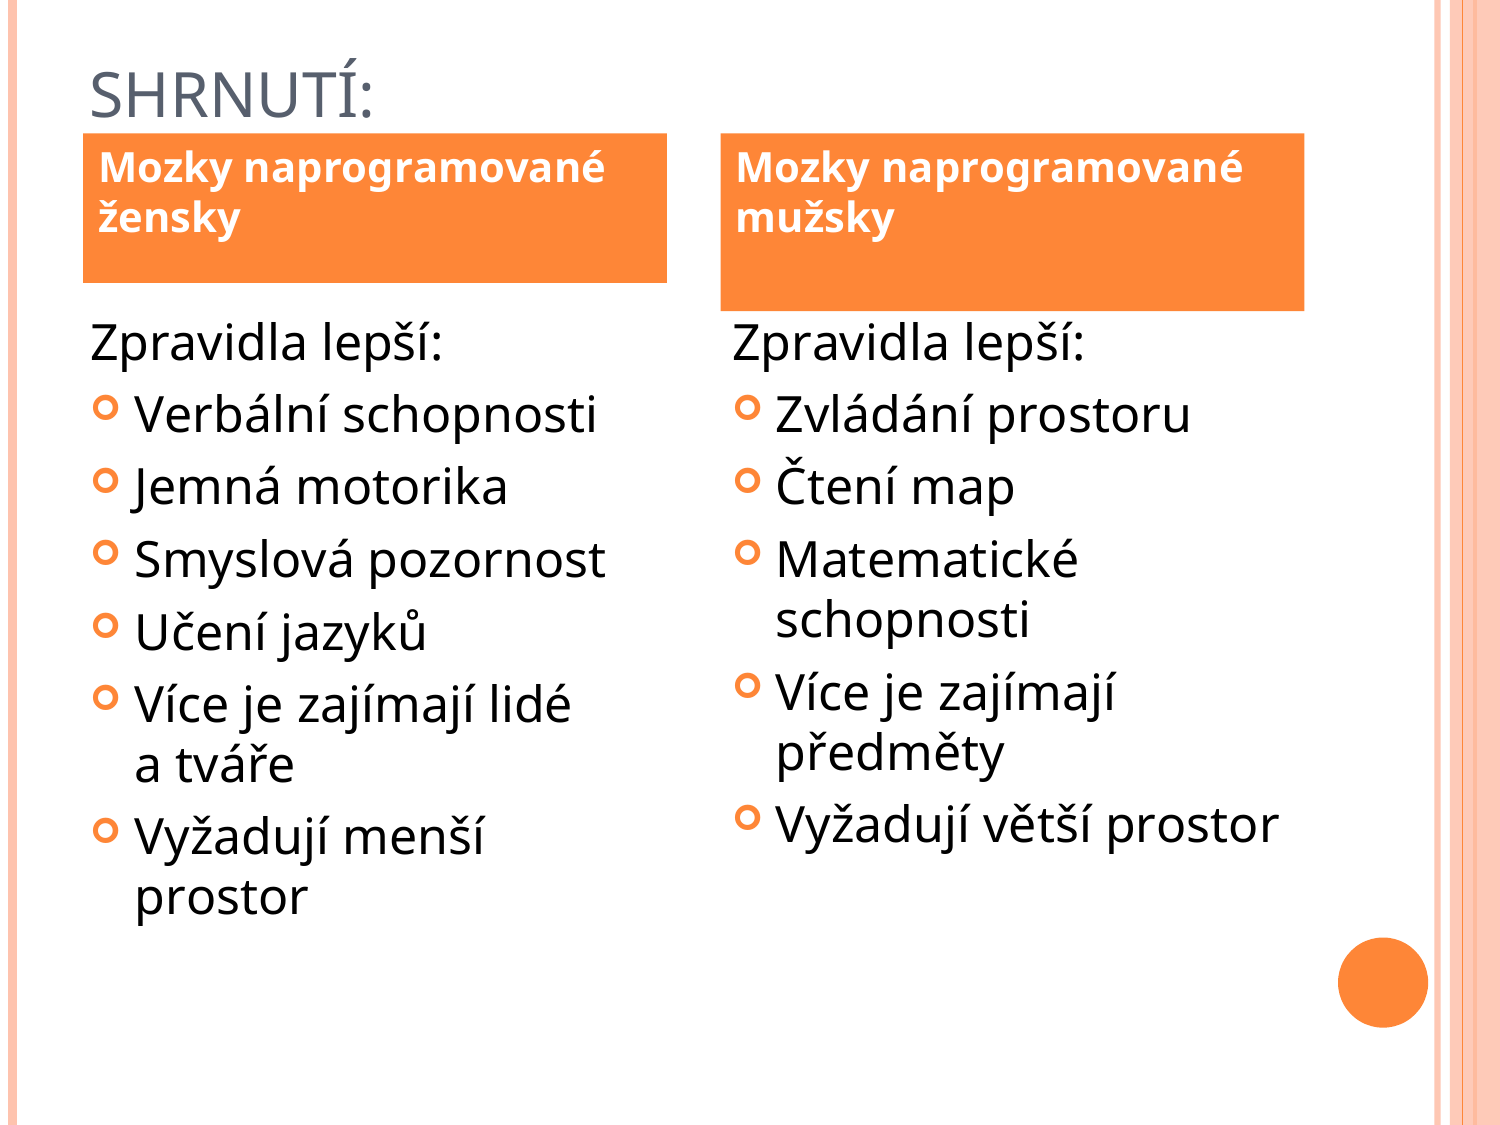

# SHRNUTÍ:
Mozky naprogramované žensky
Mozky naprogramované mužsky
Zpravidla lepší:
Verbální schopnosti
Jemná motorika
Smyslová pozornost
Učení jazyků
Více je zajímají lidé
a tváře
Vyžadují menší prostor
Zpravidla lepší:
Zvládání prostoru
Čtení map
Matematické schopnosti
Více je zajímají předměty
Vyžadují větší prostor